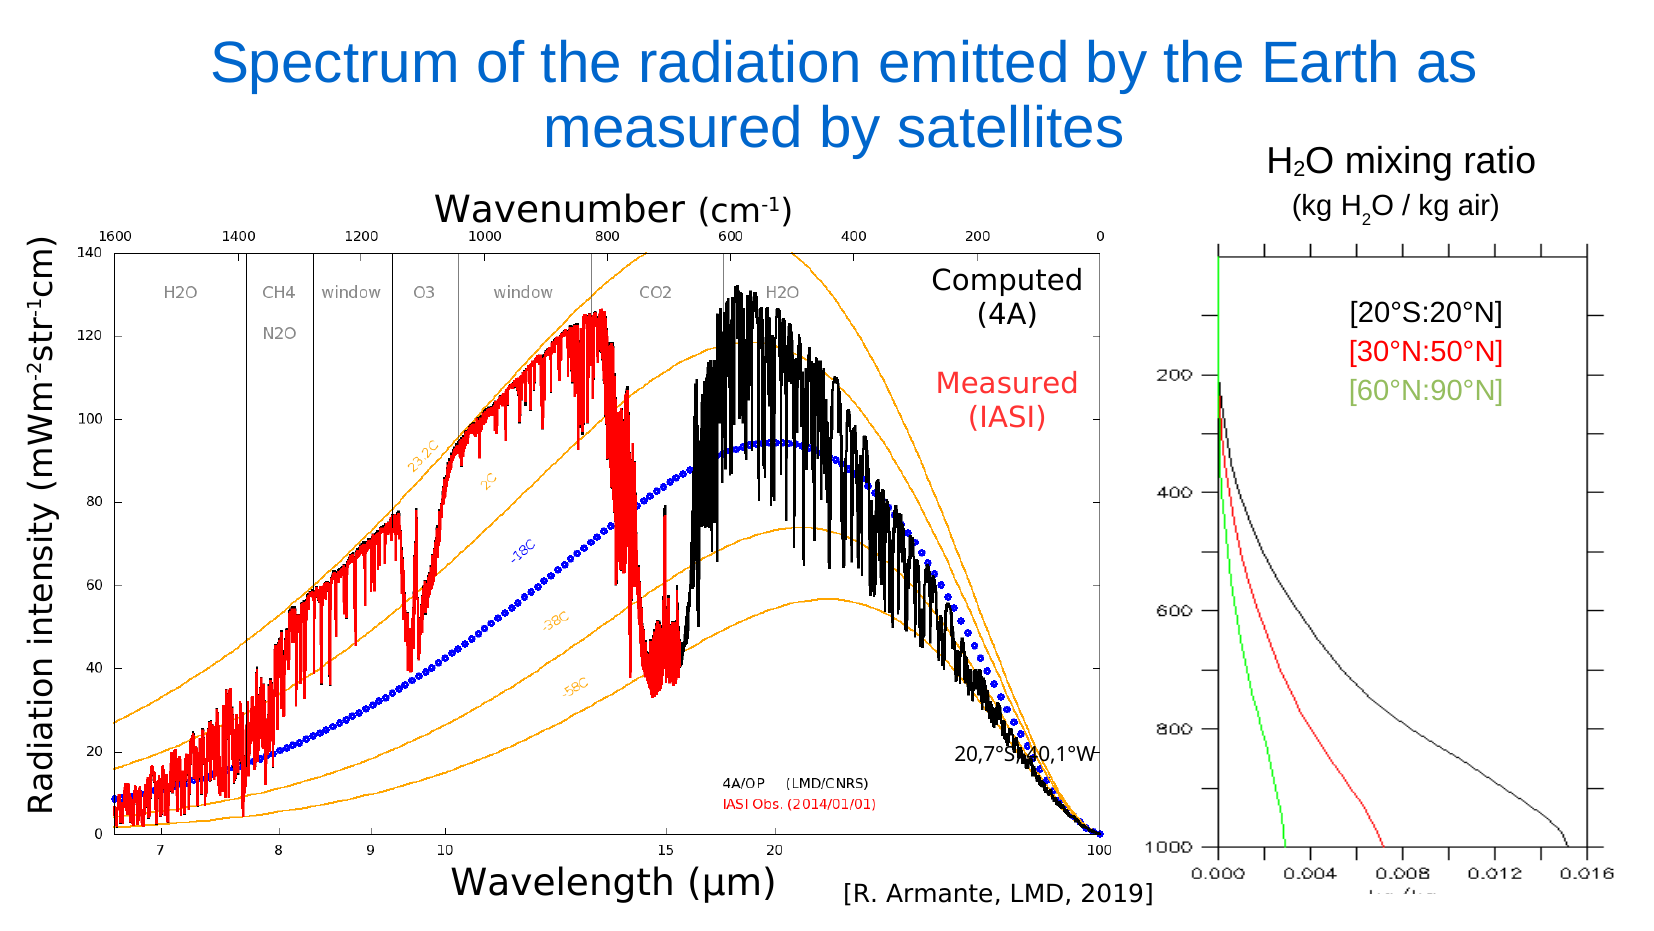

Spectrum of the radiation emitted by the Earth as measured by satellites
H2O mixing ratio
(kg H2O / kg air)
[20°S:20°N]
[30°N:50°N]
[60°N:90°N]
Wavenumber (cm-1)
Radiation intensity (mWm-2str-1cm)
Computed (4A)
Measured
(IASI)
20,7°S, 40,1°W
Wavelength (μm)
[R. Armante, LMD, 2019]